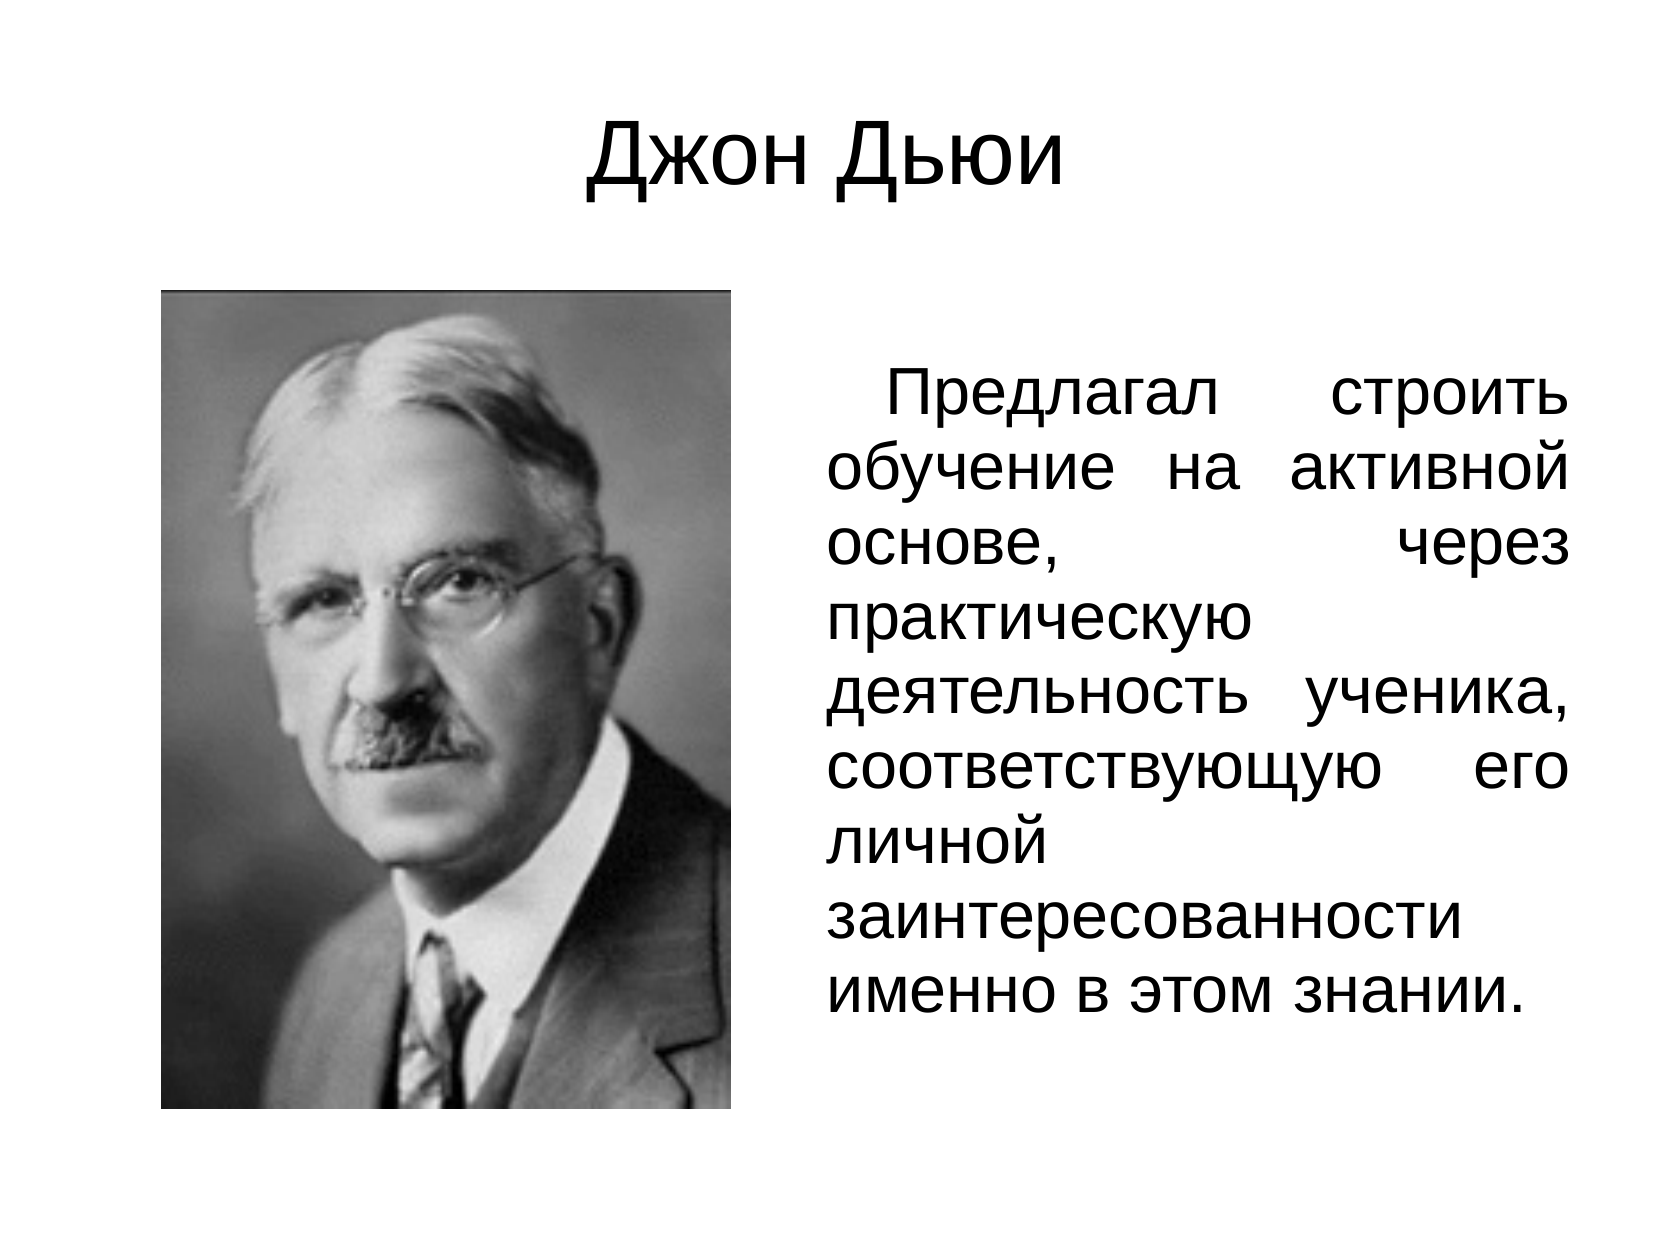

# Джон Дьюи
Предлагал строить обучение на активной основе, через практическую деятельность ученика, соответствующую его личной заинтересованности именно в этом знании.